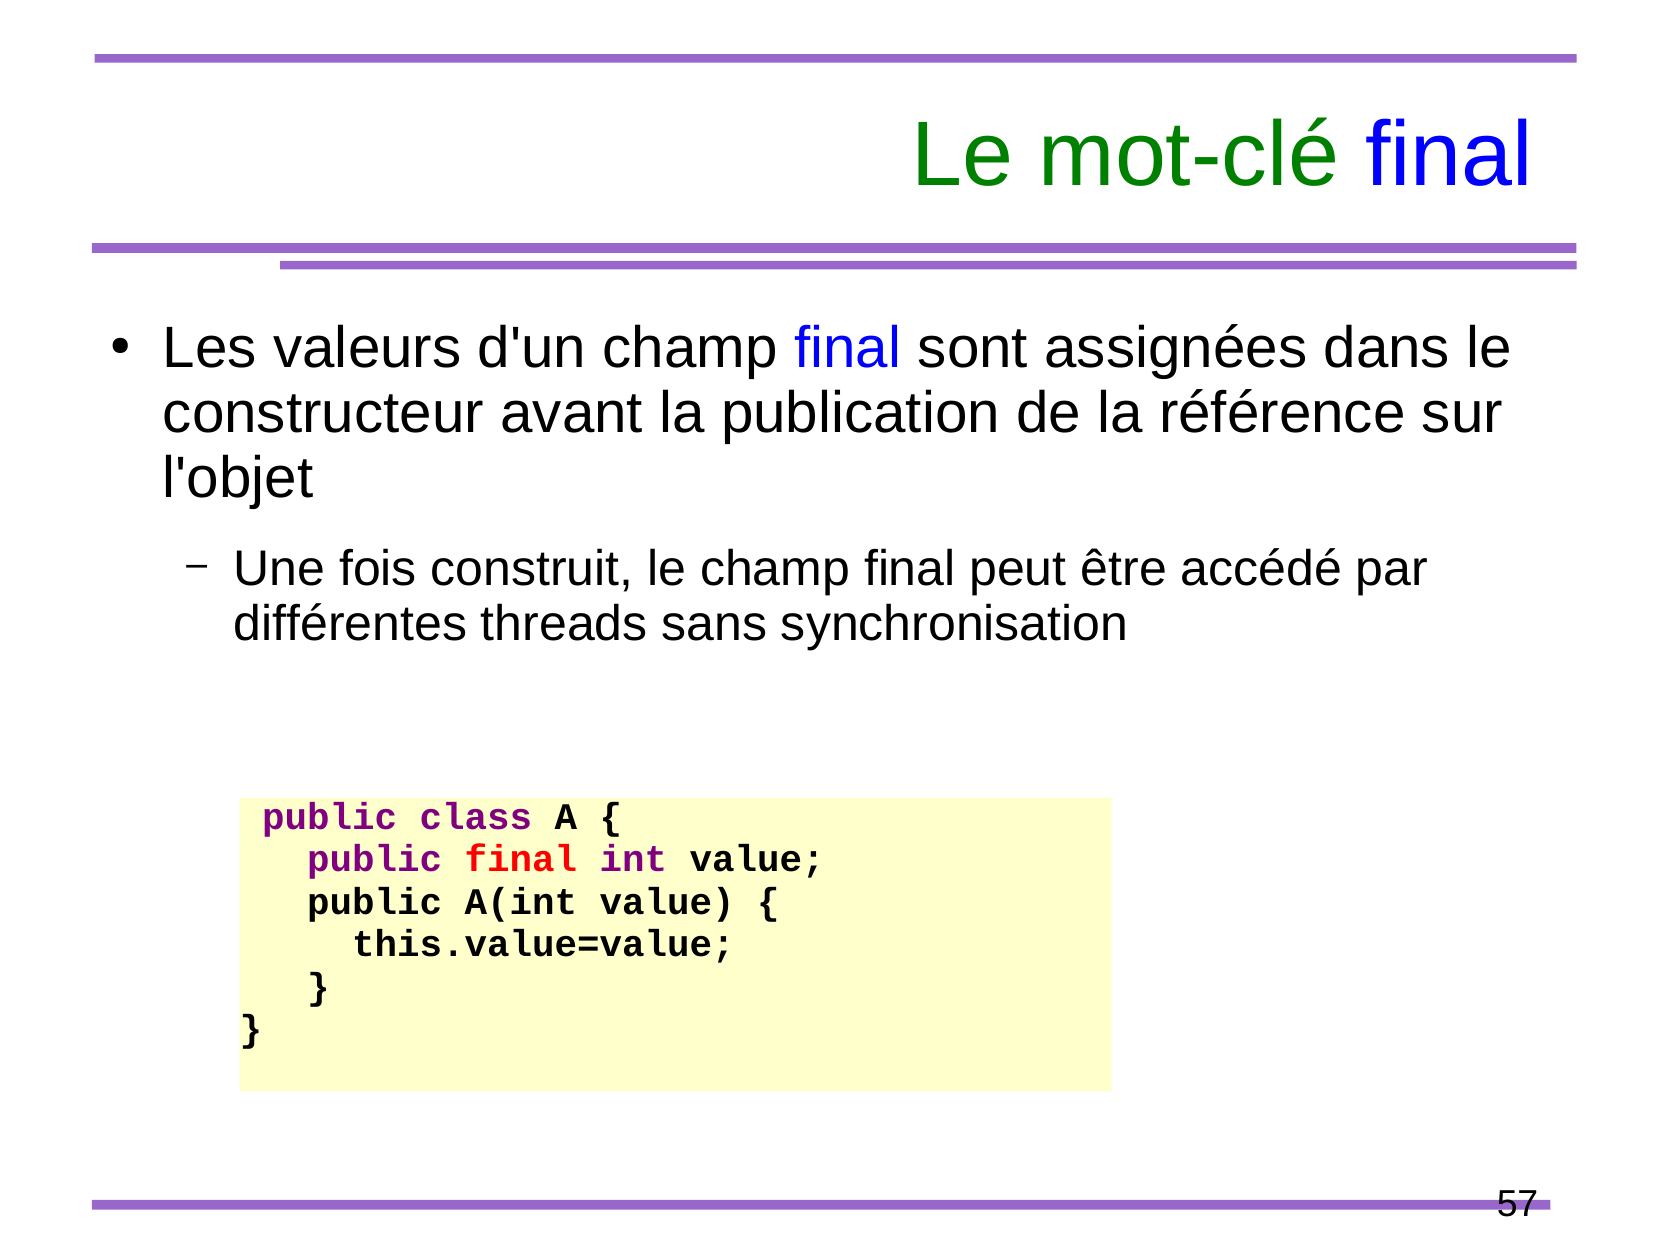

# Le mot-clé final
Les valeurs d'un champ final sont assignées dans le constructeur avant la publication de la référence sur l'objet
Une fois construit, le champ final peut être accédé par différentes threads sans synchronisation
 public class A {
 public final int value;
 public A(int value) {
 this.value=value;
 }
}